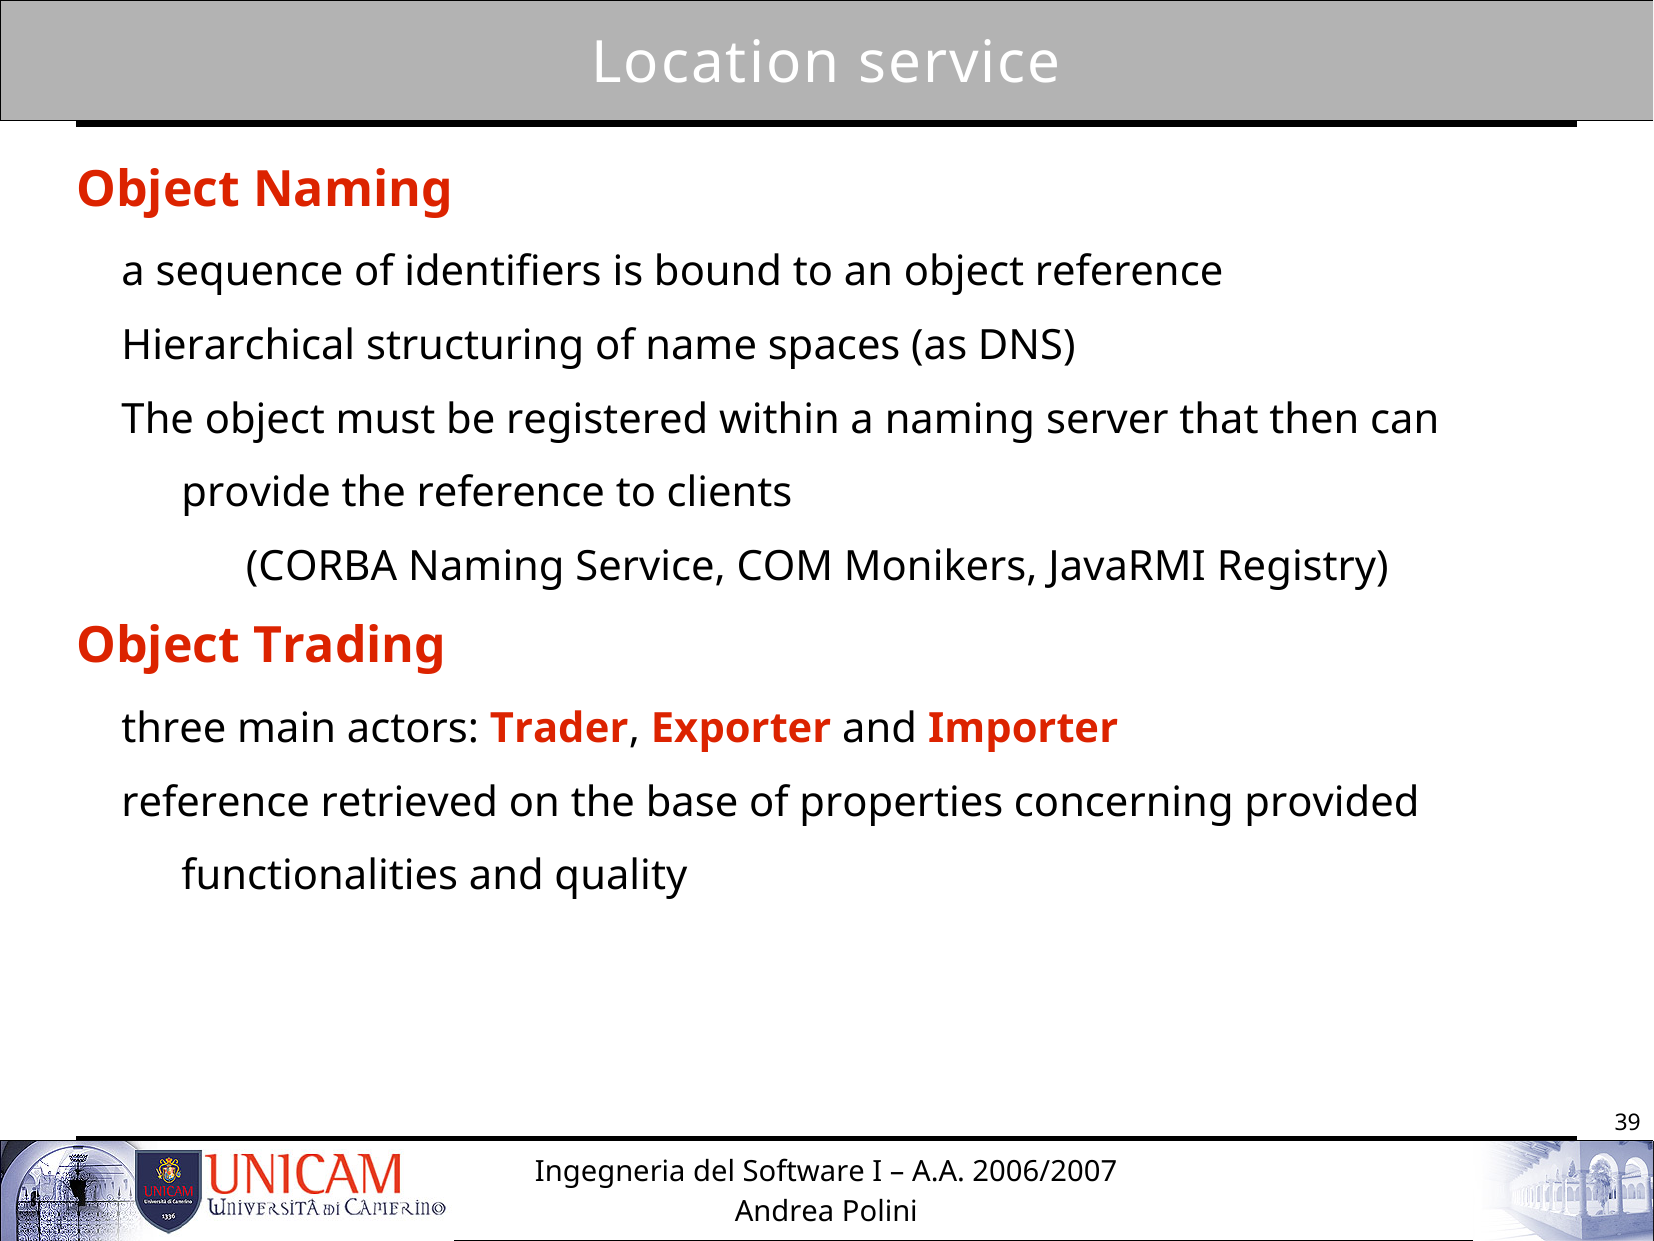

# Location service
Object Naming
a sequence of identifiers is bound to an object reference
Hierarchical structuring of name spaces (as DNS)
The object must be registered within a naming server that then can provide the reference to clients
 (CORBA Naming Service, COM Monikers, JavaRMI Registry)
Object Trading
three main actors: Trader, Exporter and Importer
reference retrieved on the base of properties concerning provided functionalities and quality
39